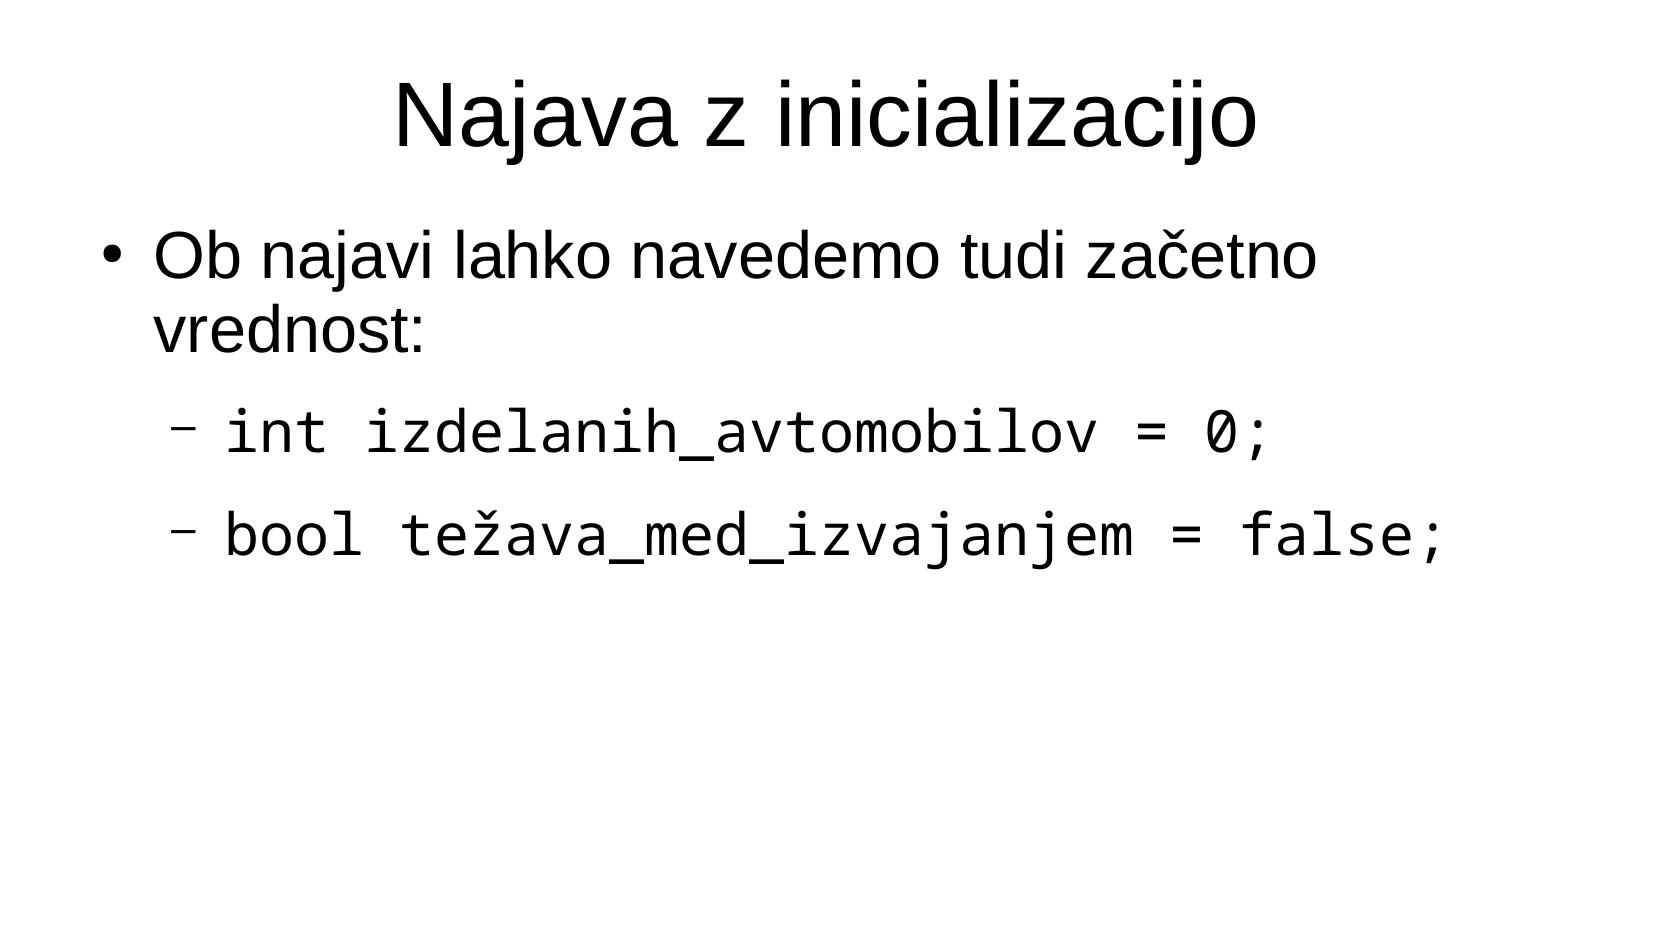

# Najava z inicializacijo
Ob najavi lahko navedemo tudi začetno vrednost:
int izdelanih_avtomobilov = 0;
bool težava_med_izvajanjem = false;